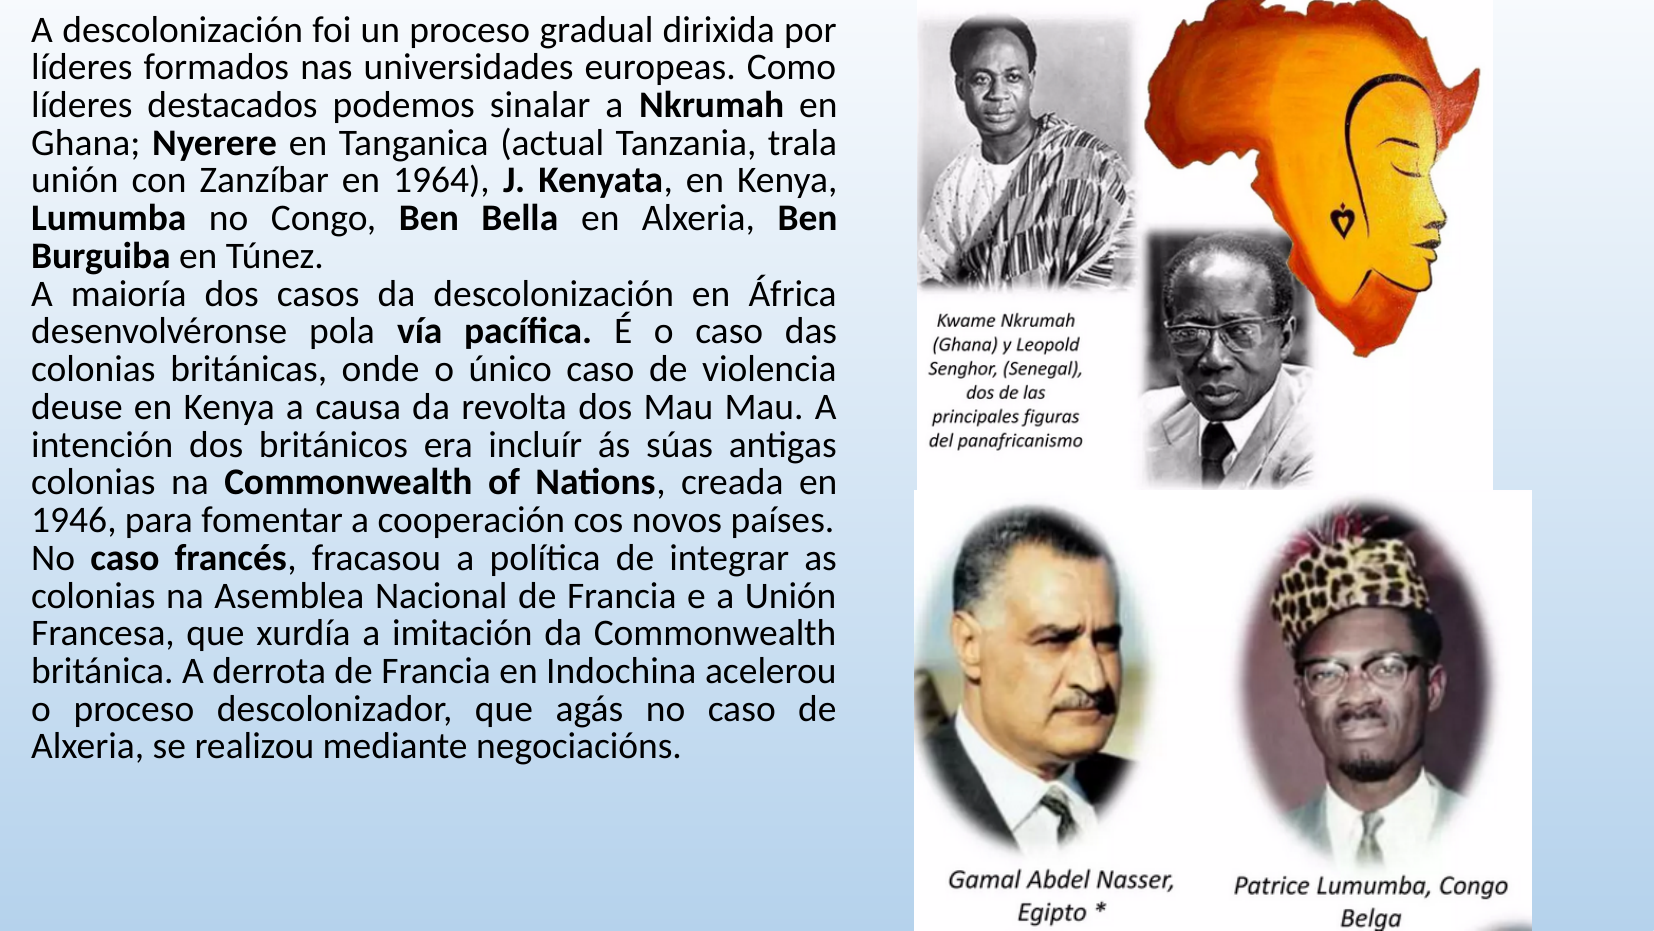

A descolonización foi un proceso gradual dirixida por líderes formados nas universidades europeas. Como líderes destacados podemos sinalar a Nkrumah en Ghana; Nyerere en Tanganica (actual Tanzania, trala unión con Zanzíbar en 1964), J. Kenyata, en Kenya, Lumumba no Congo, Ben Bella en Alxeria, Ben Burguiba en Túnez.
A maioría dos casos da descolonización en África desenvolvéronse pola vía pacífica. É o caso das colonias británicas, onde o único caso de violencia deuse en Kenya a causa da revolta dos Mau Mau. A intención dos británicos era incluír ás súas antigas colonias na Commonwealth of Nations, creada en 1946, para fomentar a cooperación cos novos países.
No caso francés, fracasou a política de integrar as colonias na Asemblea Nacional de Francia e a Unión Francesa, que xurdía a imitación da Commonwealth británica. A derrota de Francia en Indochina acelerou o proceso descolonizador, que agás no caso de Alxeria, se realizou mediante negociacións.